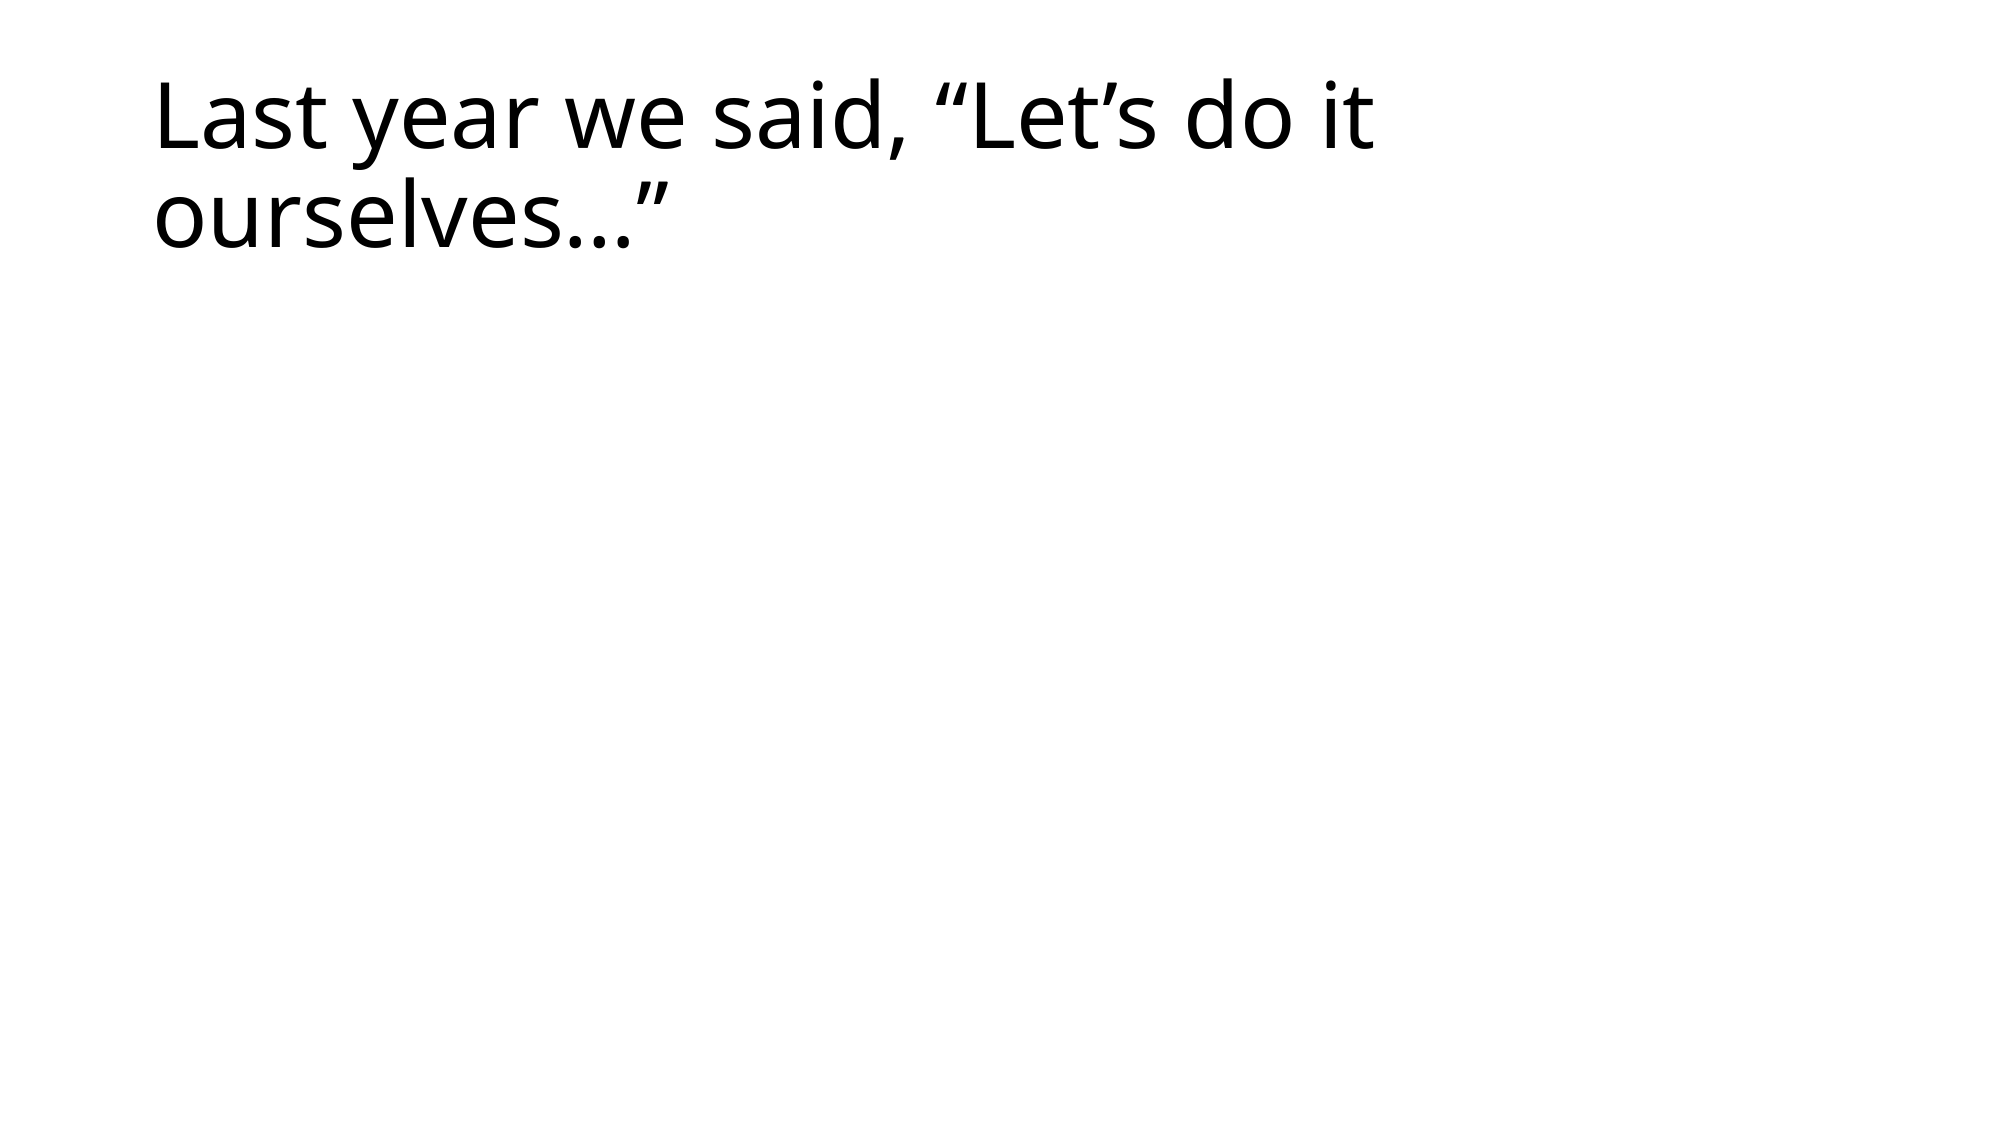

# Last year we said, “Let’s do it ourselves…”